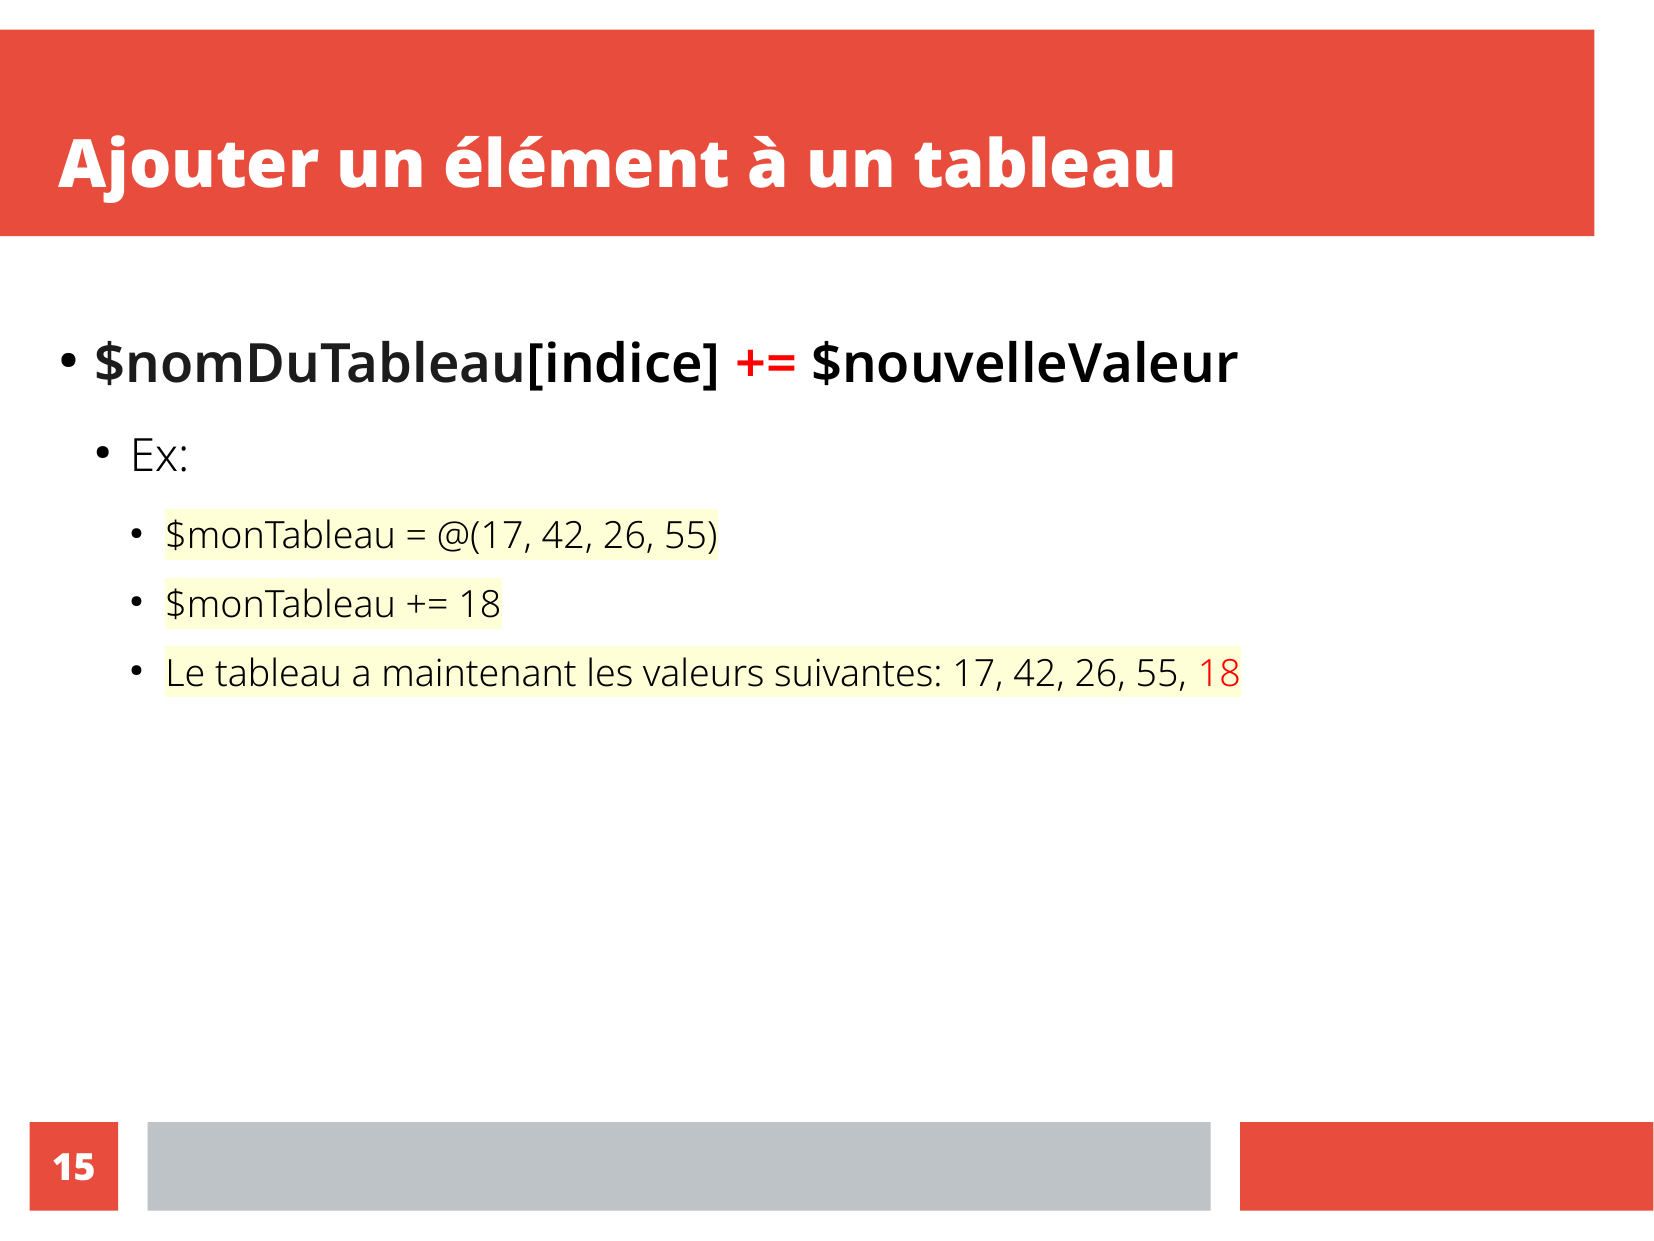

# Ajouter un élément à un tableau
$nomDuTableau[indice] += $nouvelleValeur
Ex:
$monTableau = @(17, 42, 26, 55)
$monTableau += 18
Le tableau a maintenant les valeurs suivantes: 17, 42, 26, 55, 18
15